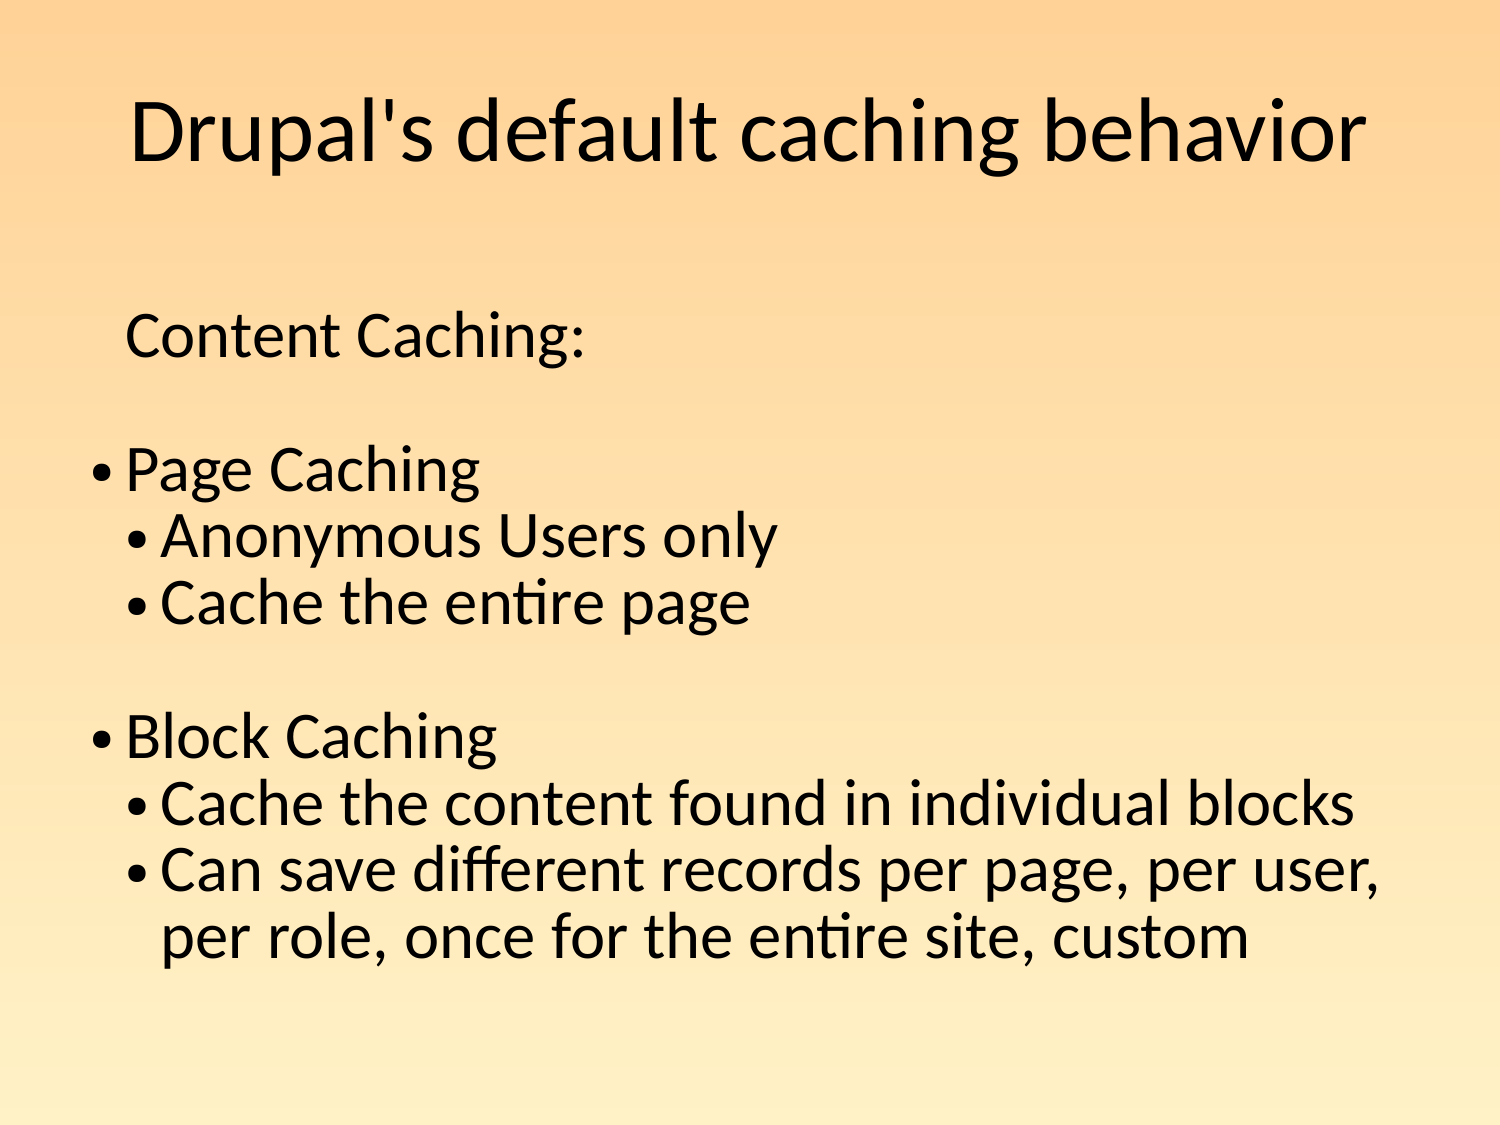

# Drupal's default caching behavior
Content Caching:
Page Caching
Anonymous Users only
Cache the entire page
Block Caching
Cache the content found in individual blocks
Can save different records per page, per user,
per role, once for the entire site, custom